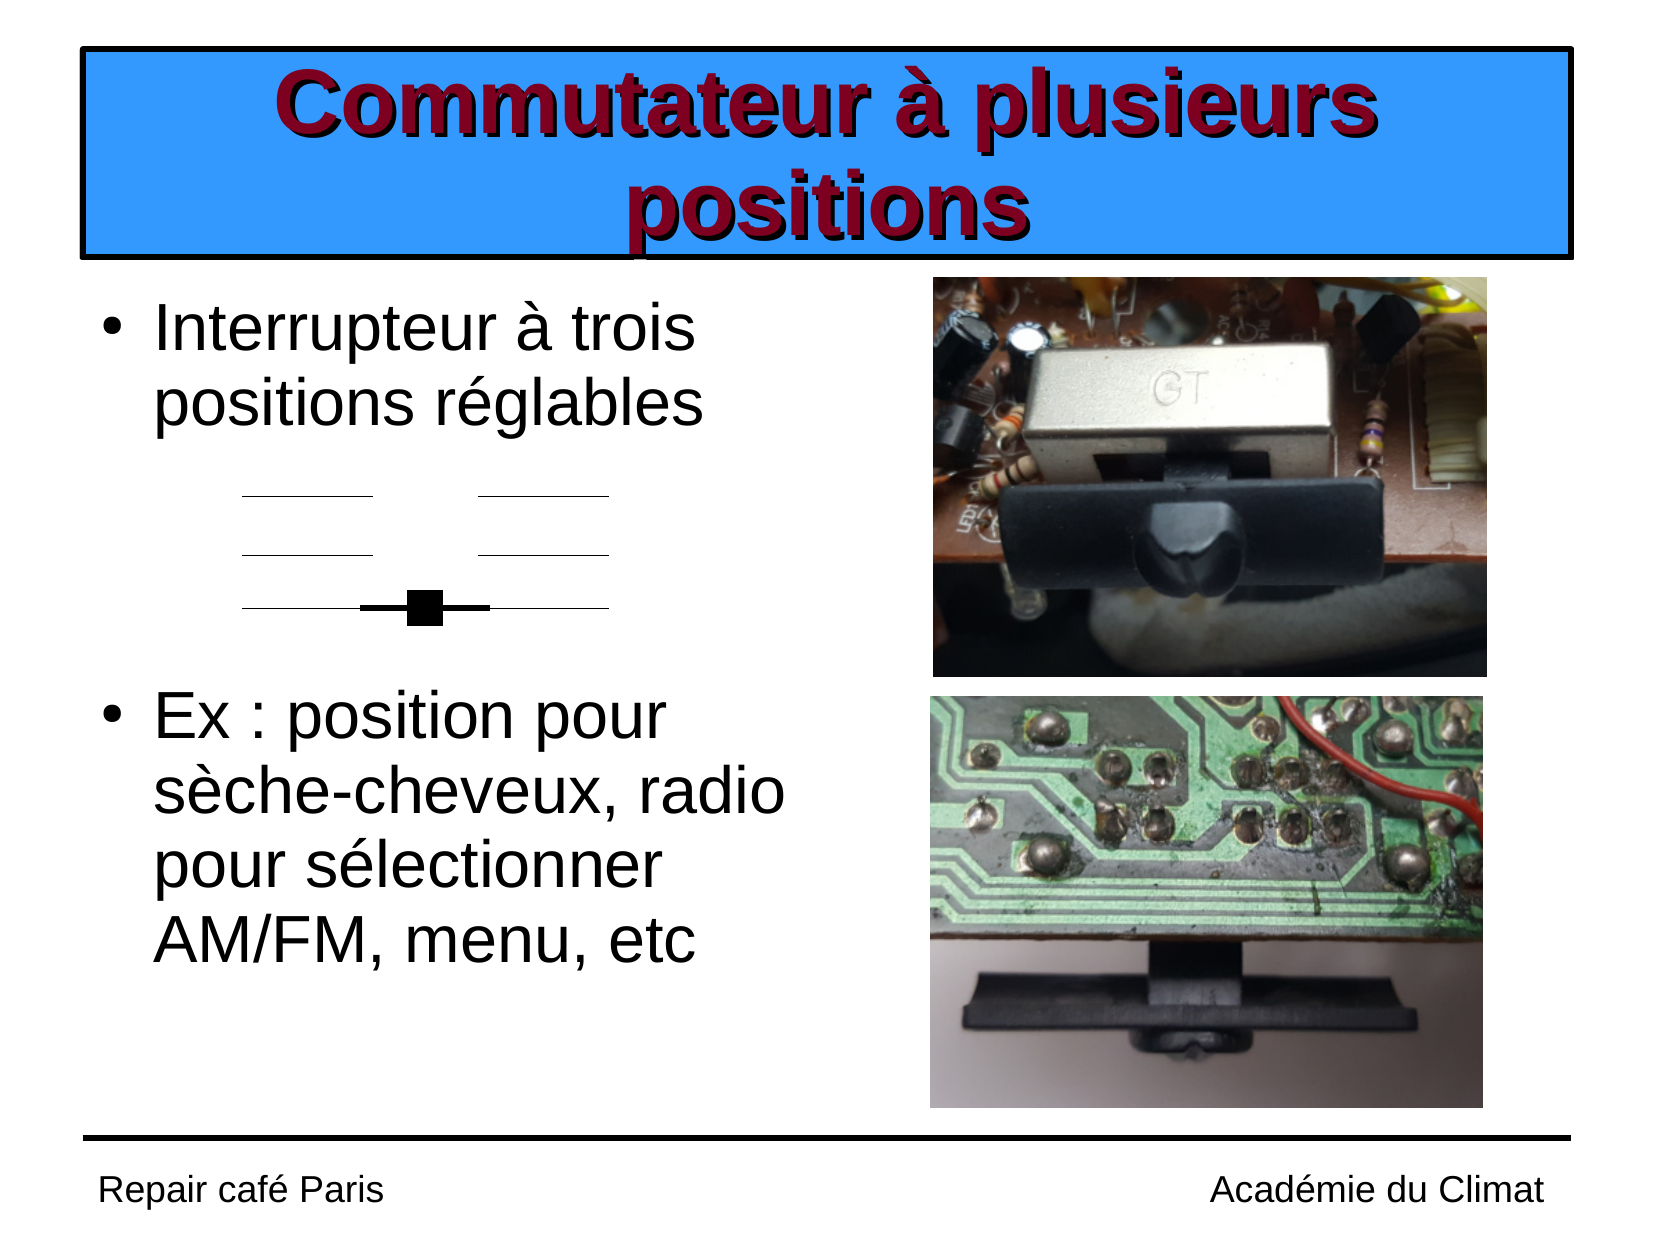

# Commutateur à plusieurs positions
Interrupteur à trois positions réglables
Ex : position pour sèche-cheveux, radio pour sélectionner AM/FM, menu, etc
Repair café Paris	Académie du Climat